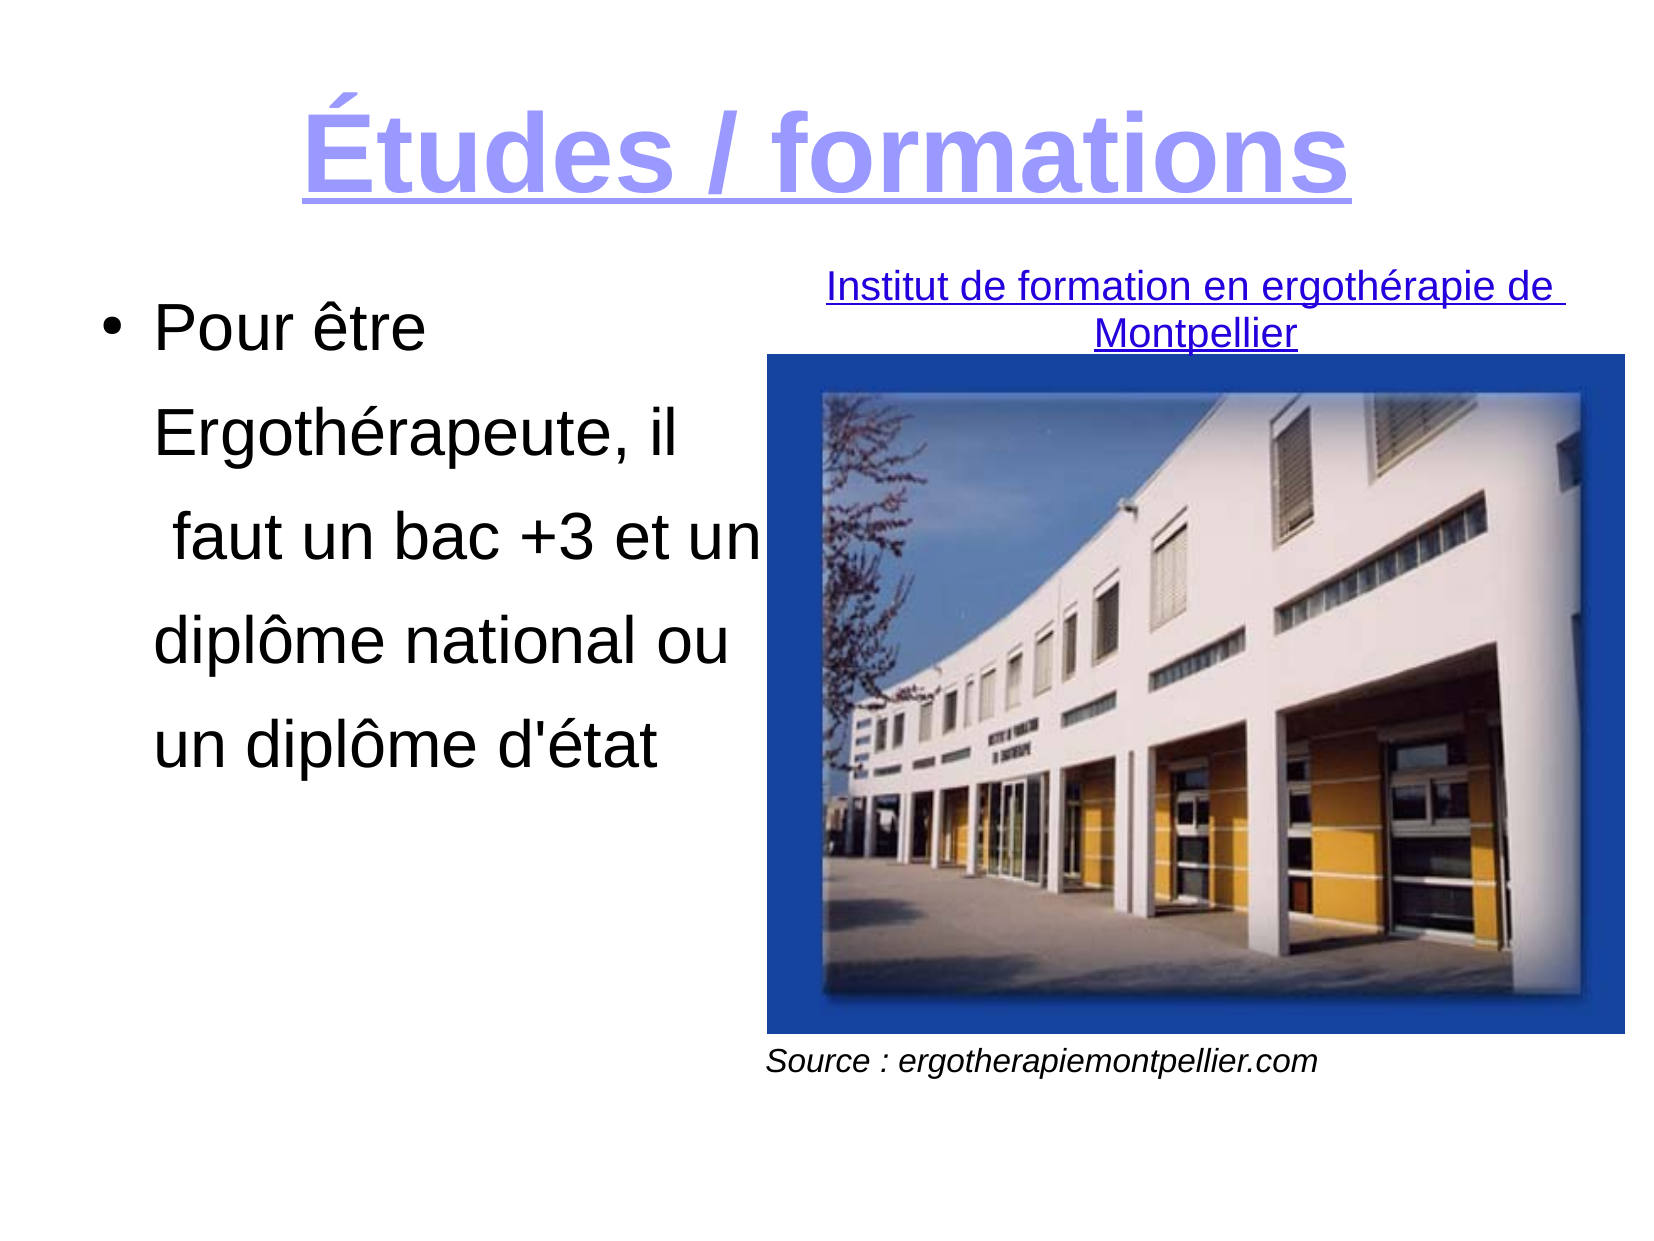

# Études / formations
Institut de formation en ergothérapie de Montpellier
Pour être
Ergothérapeute, il
 faut un bac +3 et un
diplôme national ou
un diplôme d'état
Source : ergotherapiemontpellier.com